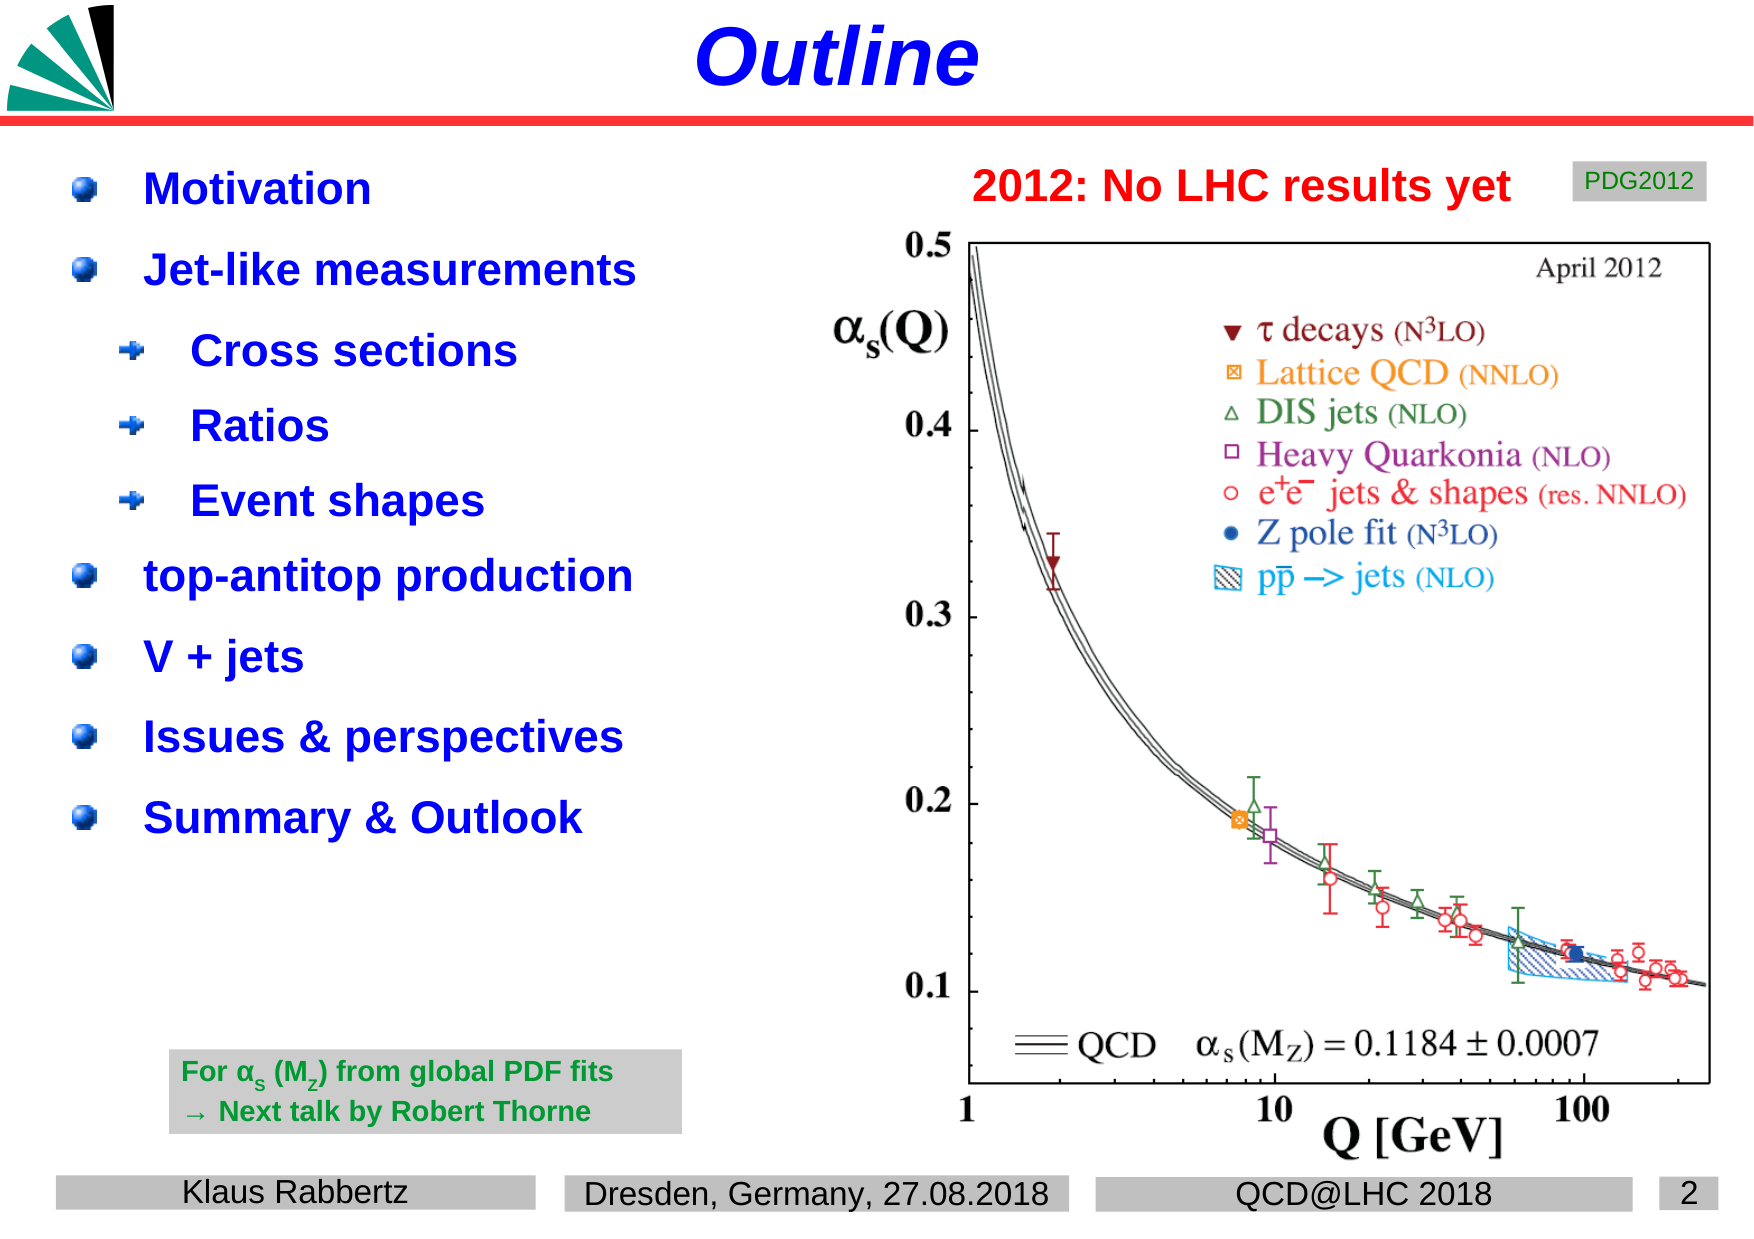

Outline
2012: No LHC results yet
PDG2012
# Motivation
Jet-like measurements
Cross sections
Ratios
Event shapes
top-antitop production
V + jets
Issues & perspectives
Summary & Outlook
For αS (MZ) from global PDF fits
→ Next talk by Robert Thorne